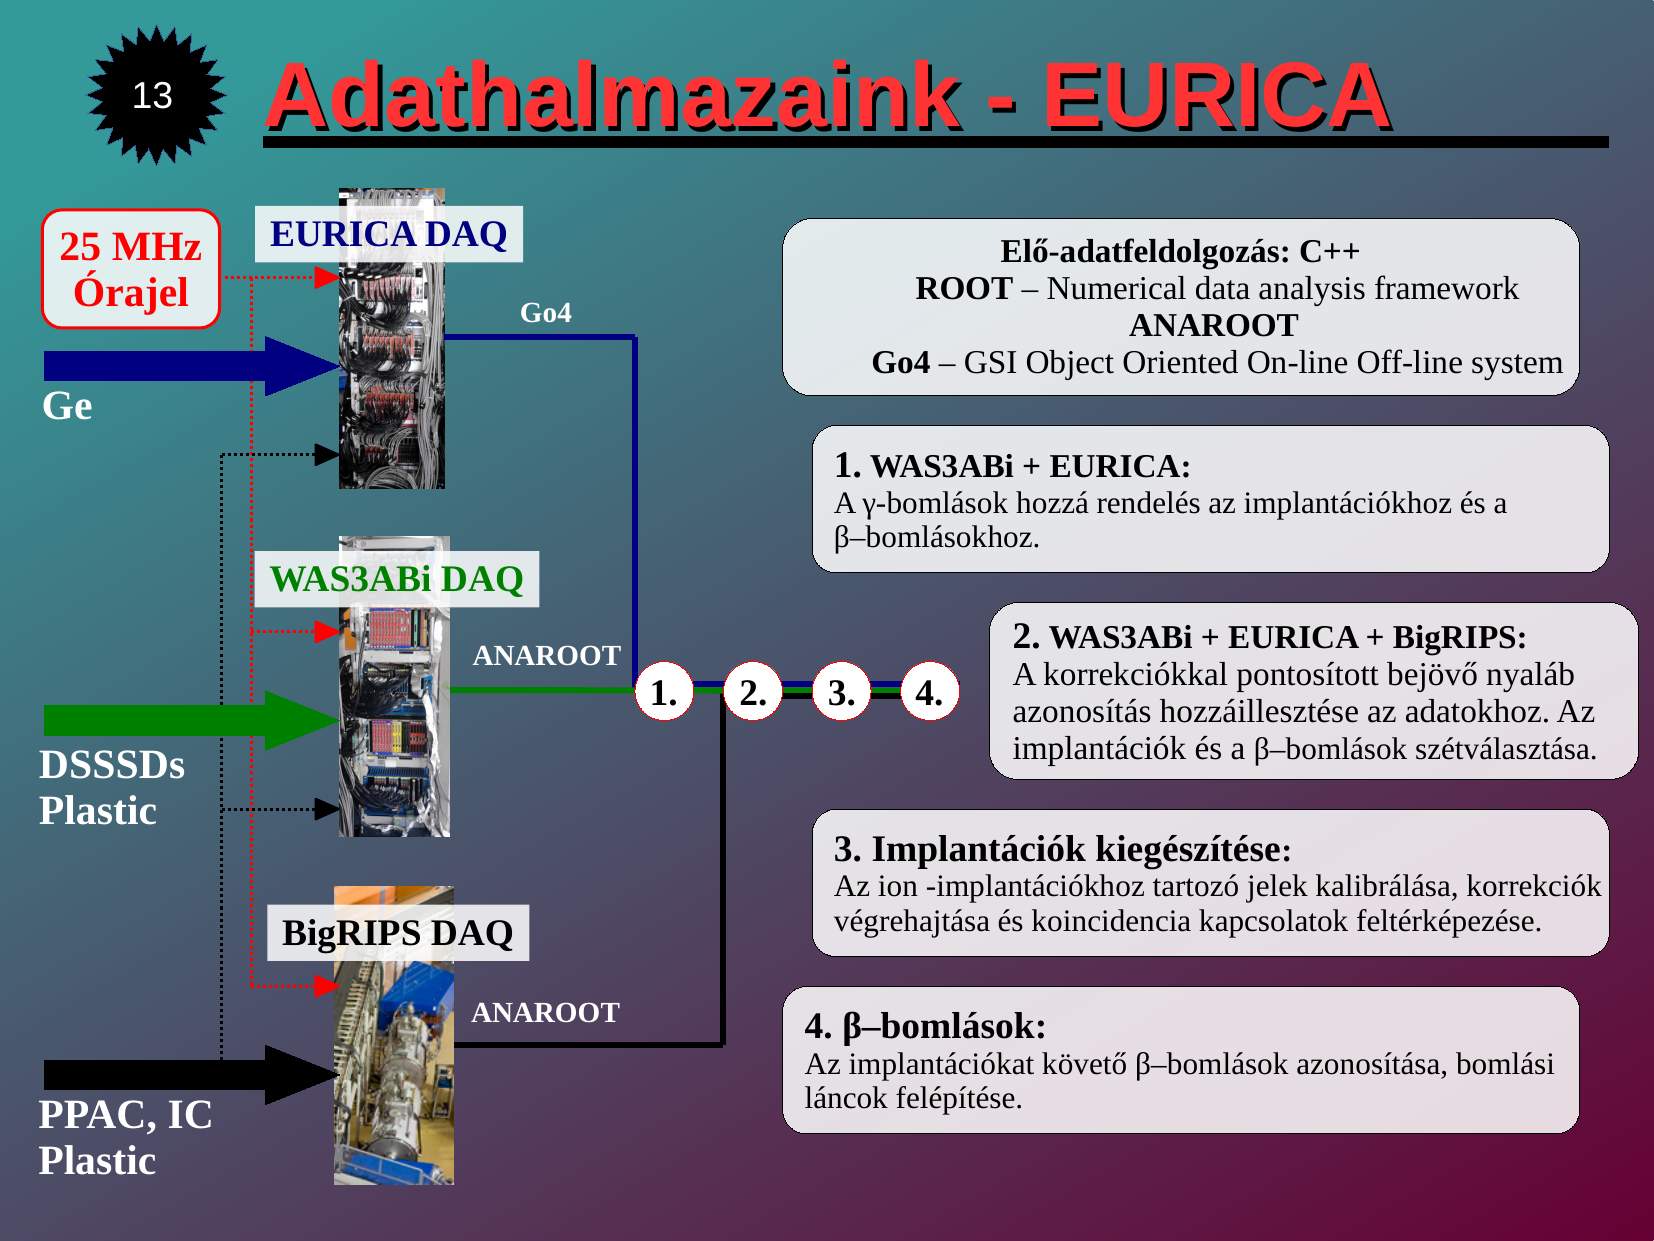

# Adathalmazaink - EURICA
13
EURICA DAQ
25 MHz
Órajel
Elő-adatfeldolgozás: C++
	ROOT – Numerical data analysis framework
	ANAROOT
	Go4 – GSI Object Oriented On-line Off-line system
Go4
Ge
1. WAS3ABi + EURICA:
A γ-bomlások hozzá rendelés az implantációkhoz és a
β–bomlásokhoz.
WAS3ABi DAQ
2. WAS3ABi + EURICA + BigRIPS:
A korrekciókkal pontosított bejövő nyaláb
azonosítás hozzáillesztése az adatokhoz. Az
implantációk és a β–bomlások szétválasztása.
ANAROOT
1.
2.
3.
4.
DSSSDs
Plastic
3. Implantációk kiegészítése:
Az ion -implantációkhoz tartozó jelek kalibrálása, korrekciók
végrehajtása és koincidencia kapcsolatok feltérképezése.
BigRIPS DAQ
4. β–bomlások:
Az implantációkat követő β–bomlások azonosítása, bomlási
láncok felépítése.
ANAROOT
PPAC, IC
Plastic